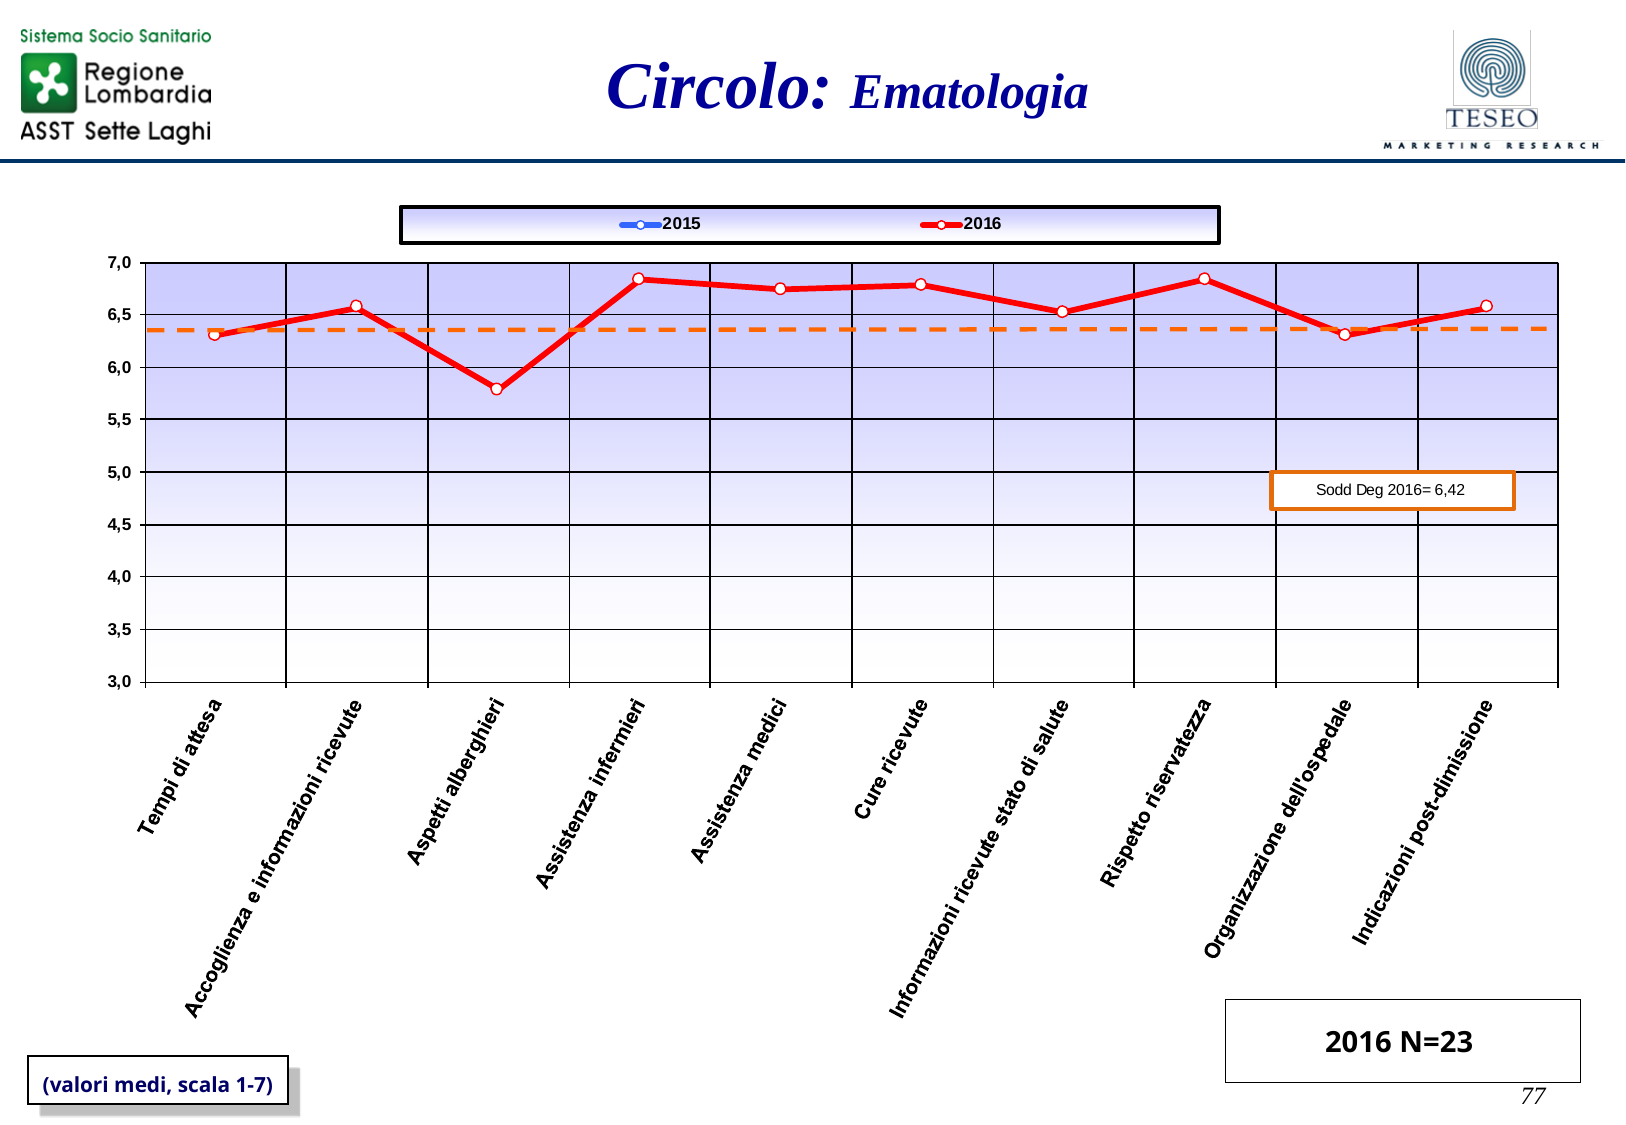

Circolo: Ematologia
2016 N=23
(valori medi, scala 1-7)